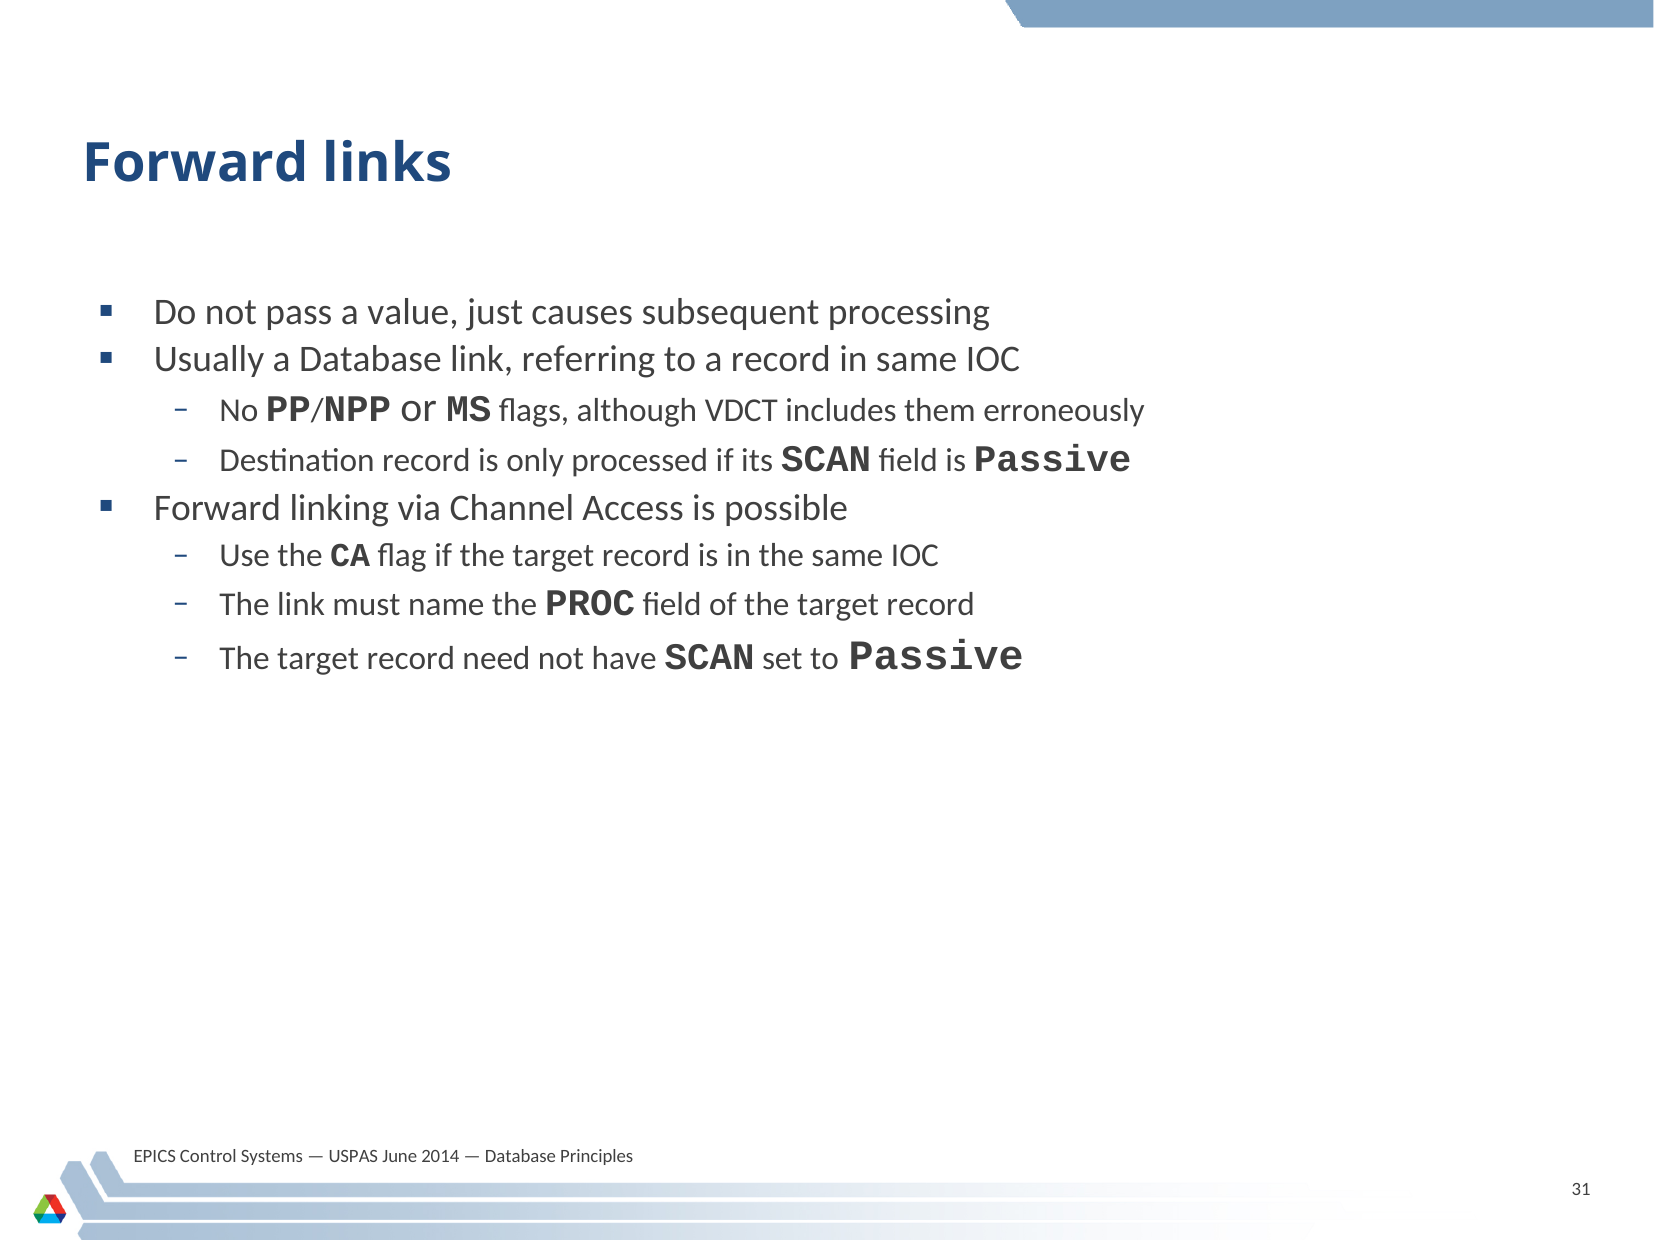

# Forward links
Do not pass a value, just causes subsequent processing
Usually a Database link, referring to a record in same IOC
No PP/NPP or MS flags, although VDCT includes them erroneously
Destination record is only processed if its SCAN field is Passive
Forward linking via Channel Access is possible
Use the CA flag if the target record is in the same IOC
The link must name the PROC field of the target record
The target record need not have SCAN set to Passive
EPICS Control Systems — USPAS June 2014 — Database Principles
31